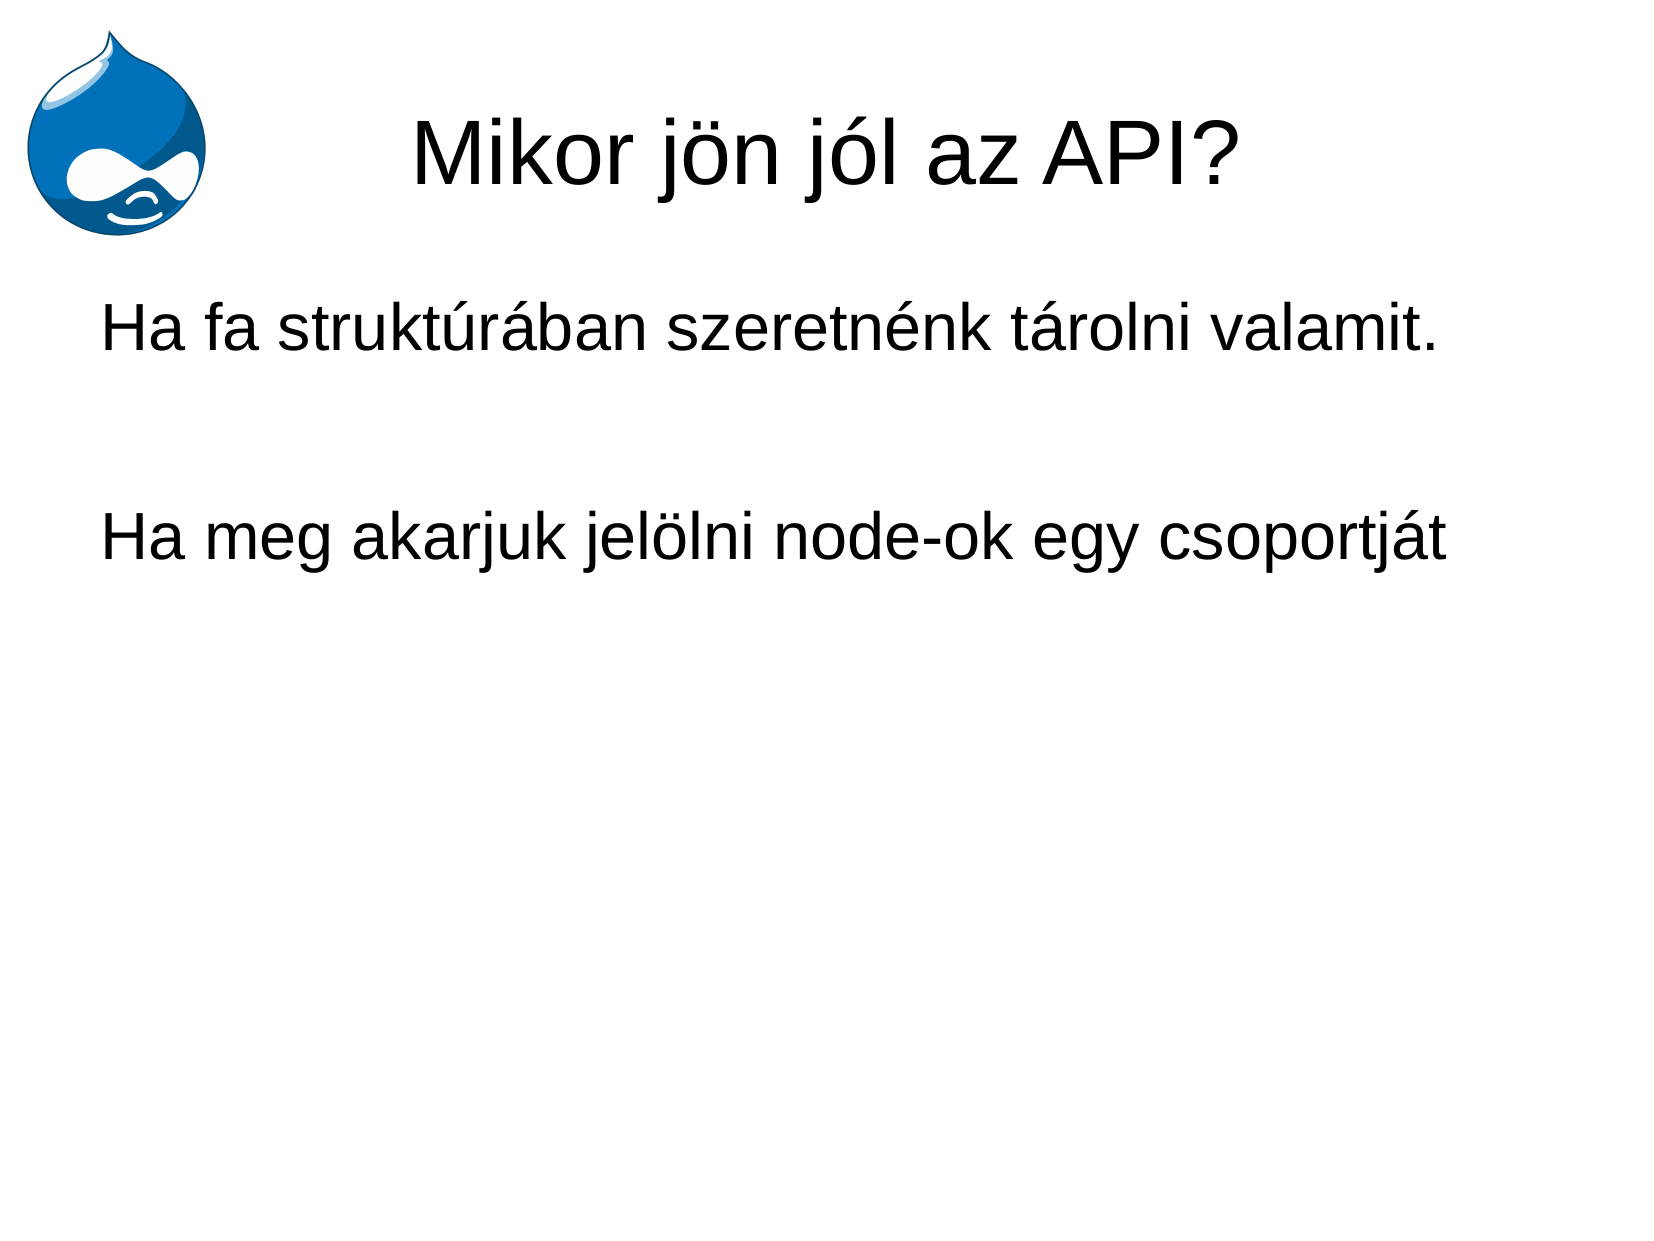

# Mikor jön jól az API?
Ha fa struktúrában szeretnénk tárolni valamit.
Ha meg akarjuk jelölni node-ok egy csoportját